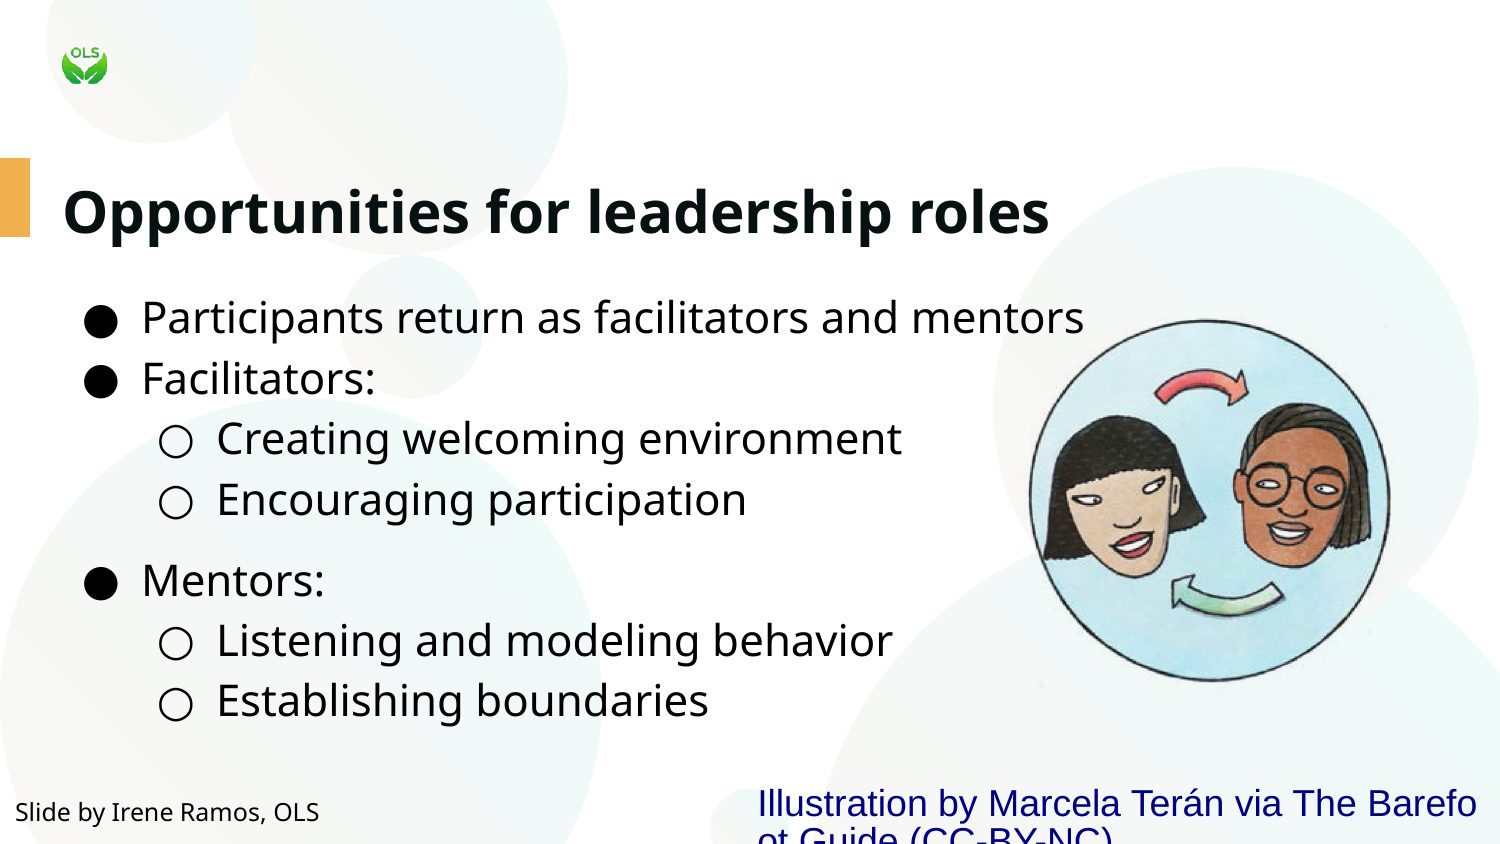

Opportunities for leadership roles
# Participants return as facilitators and mentors
Facilitators:
Creating welcoming environment
Encouraging participation
Mentors:
Listening and modeling behavior
Establishing boundaries
Illustration by Marcela Terán via The Barefoot Guide (CC-BY-NC)
Slide by Irene Ramos, OLS